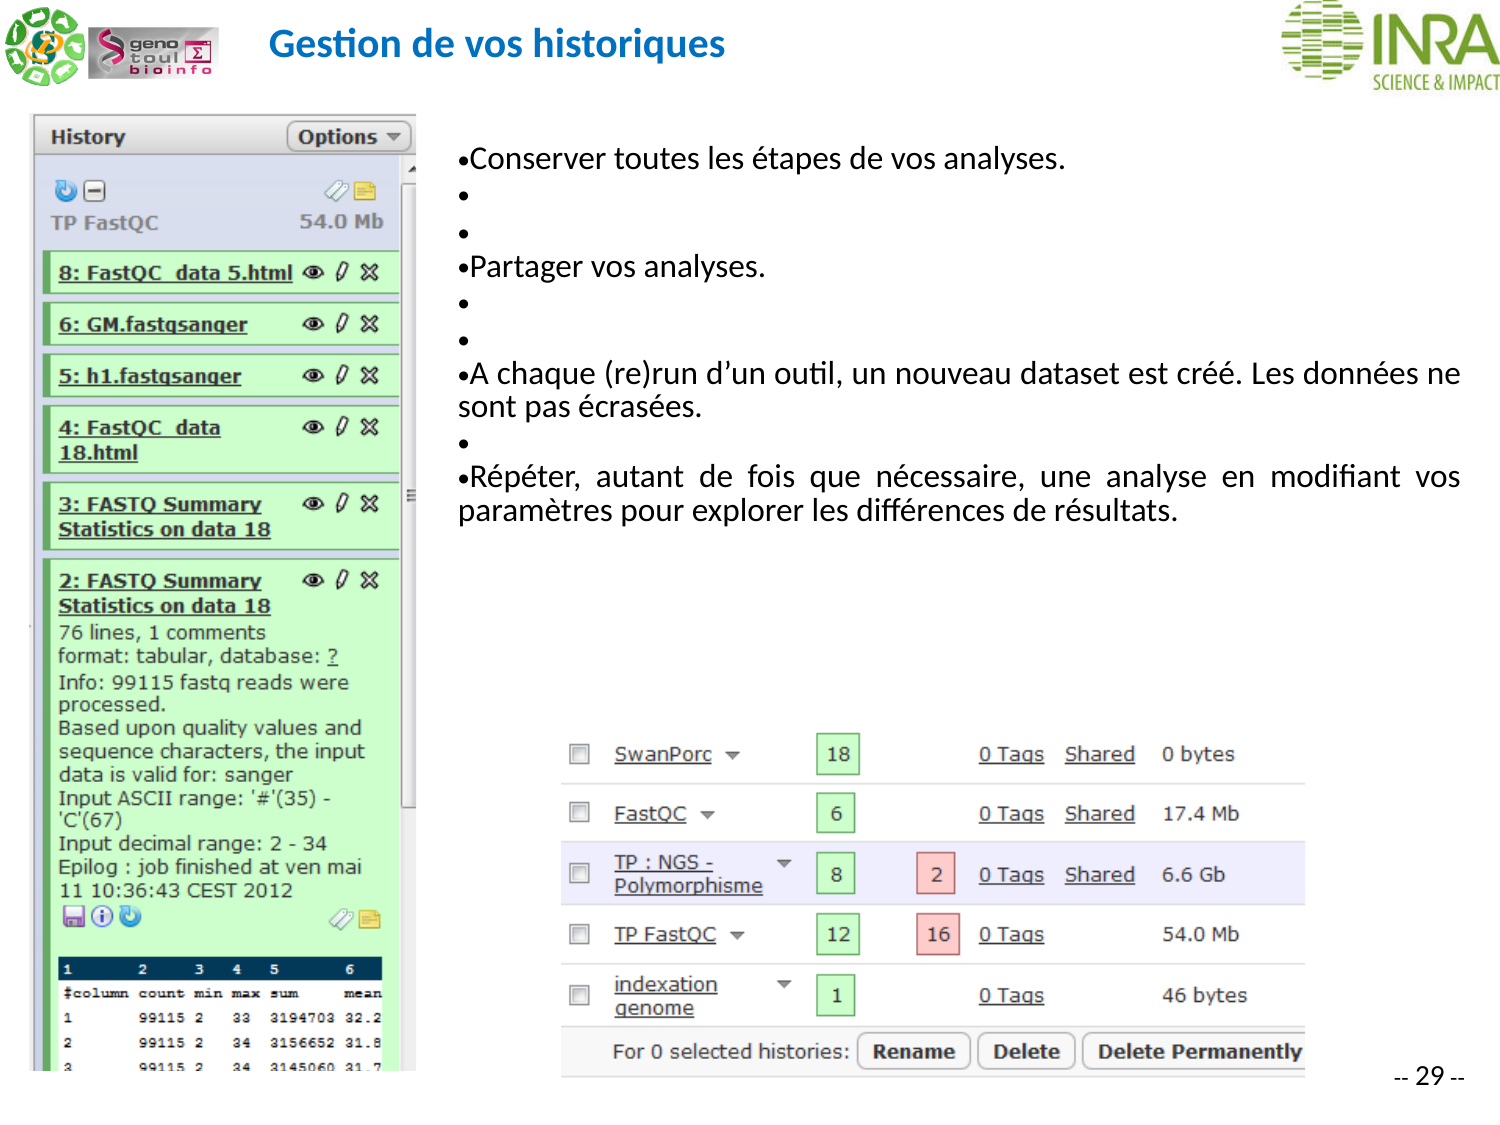

Gestion de vos historiques
Conserver toutes les étapes de vos analyses.
Partager vos analyses.
A chaque (re)run d’un outil, un nouveau dataset est créé. Les données ne sont pas écrasées.
Répéter, autant de fois que nécessaire, une analyse en modifiant vos paramètres pour explorer les différences de résultats.